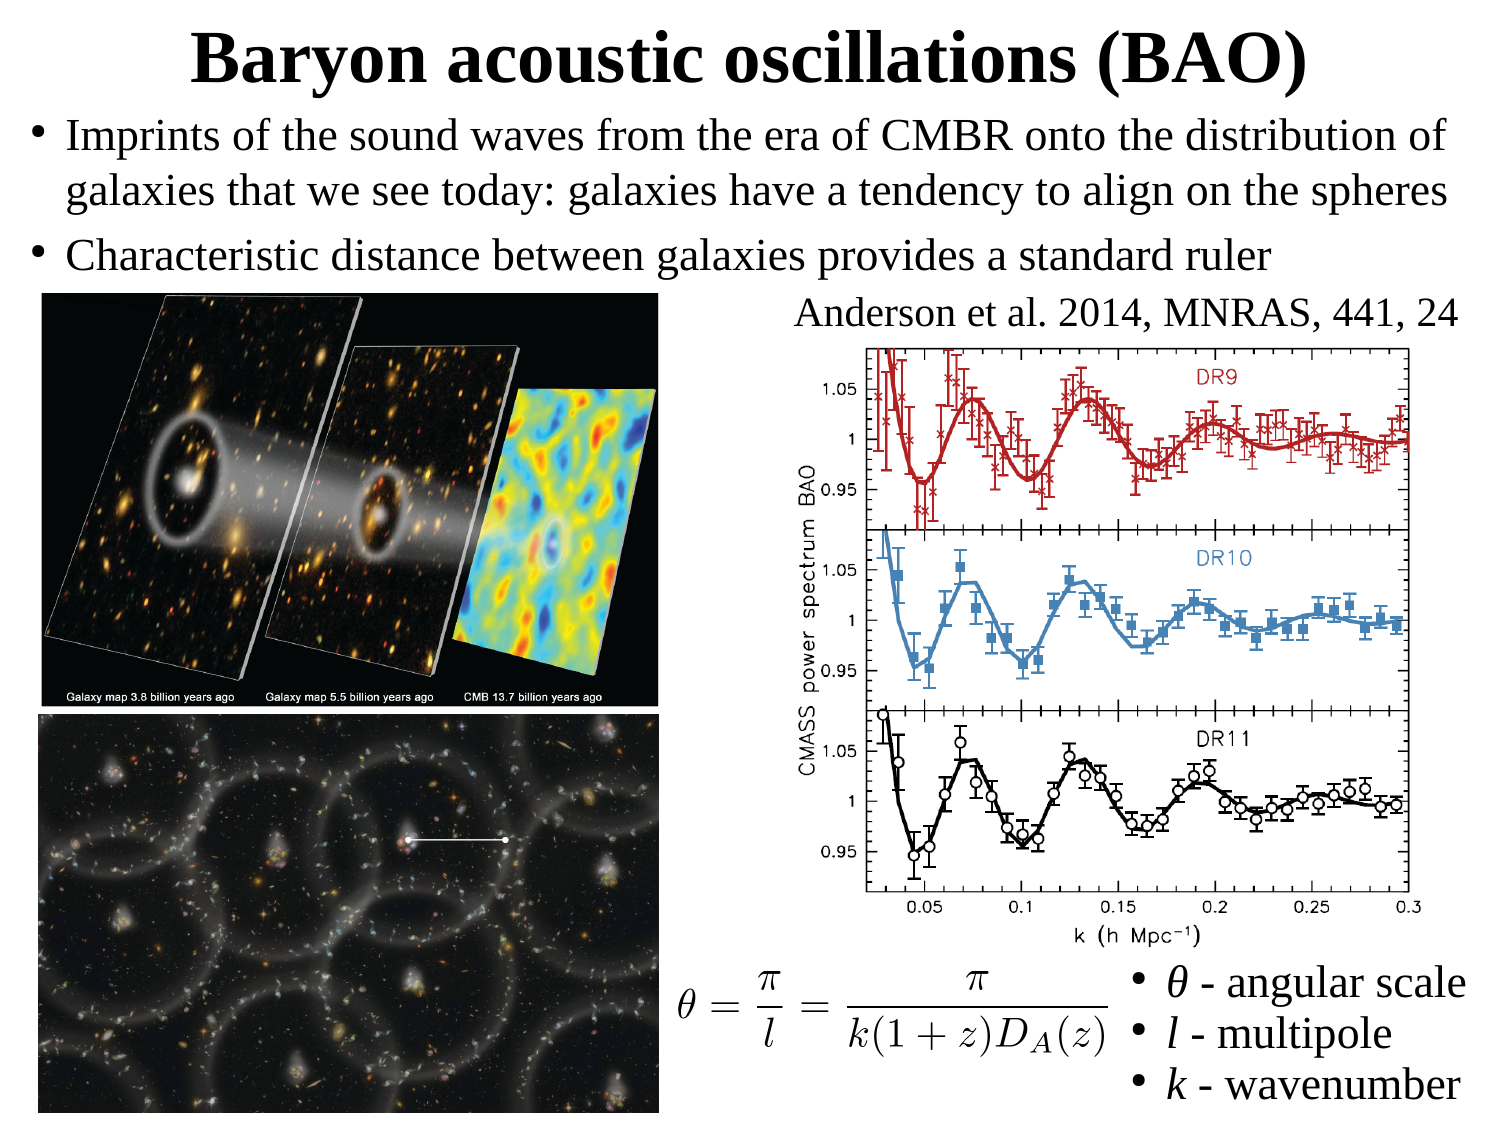

Baryon acoustic oscillations (BAO)
# Imprints of the sound waves from the era of CMBR onto the distribution of galaxies that we see today: galaxies have a tendency to align on the spheres
Characteristic distance between galaxies provides a standard ruler
Anderson et al. 2014, MNRAS, 441, 24
θ - angular scale
l - multipole
k - wavenumber